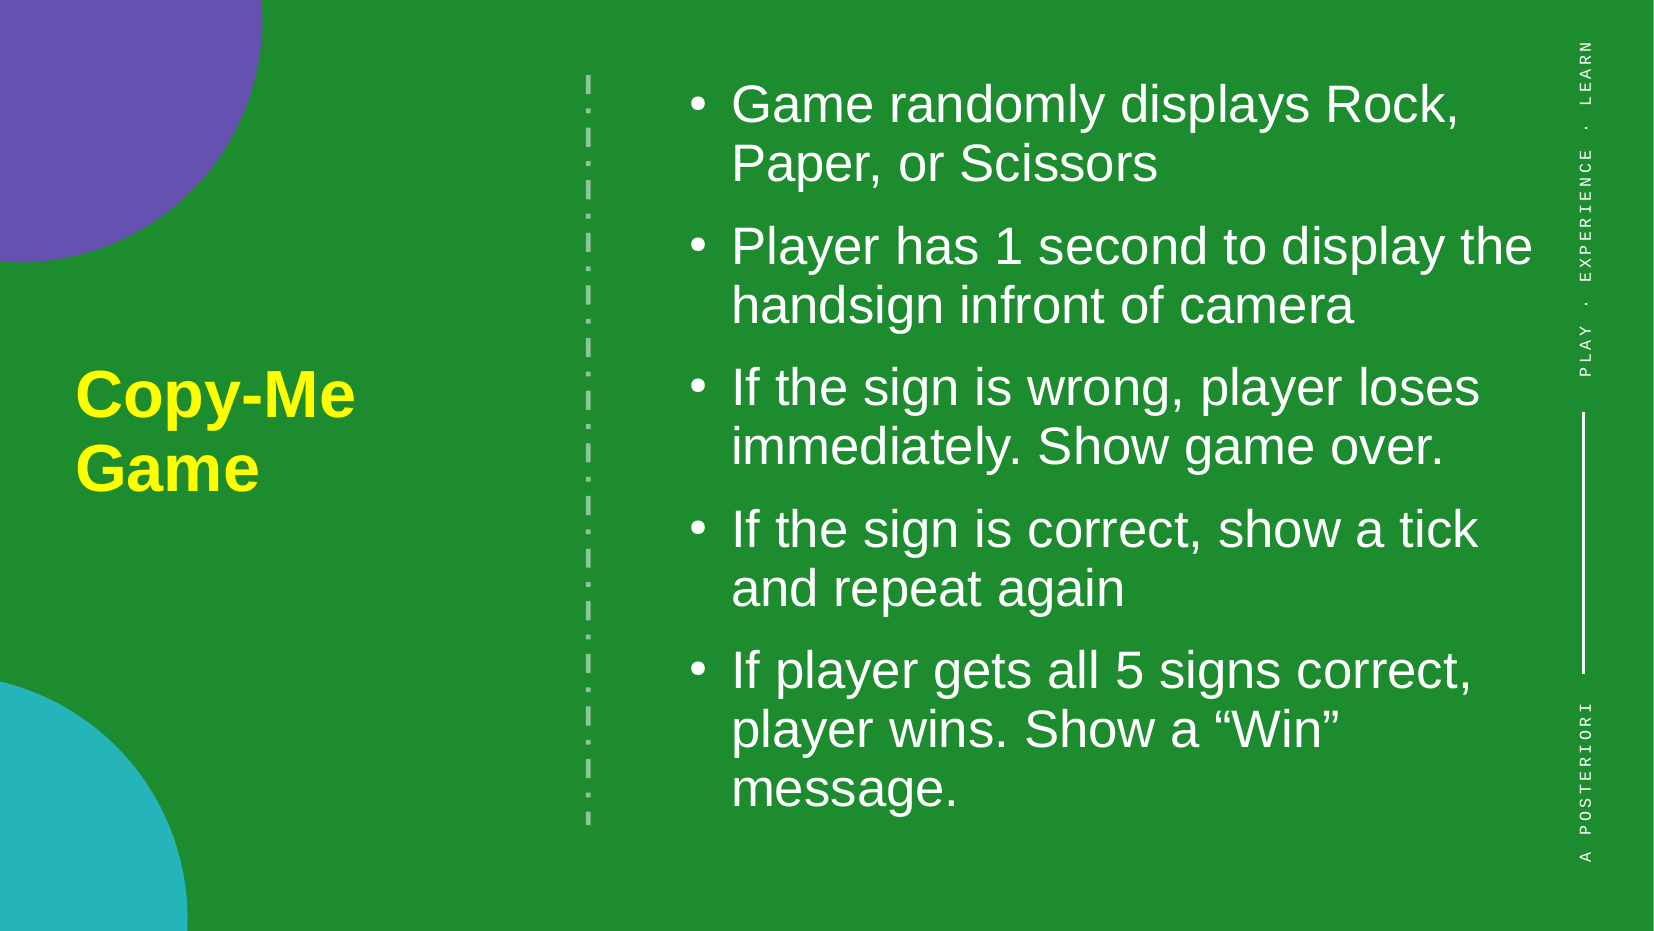

Game randomly displays Rock, Paper, or Scissors
Player has 1 second to display the handsign infront of camera
If the sign is wrong, player loses immediately. Show game over.
If the sign is correct, show a tick and repeat again
If player gets all 5 signs correct, player wins. Show a “Win” message.
# Copy-Me Game